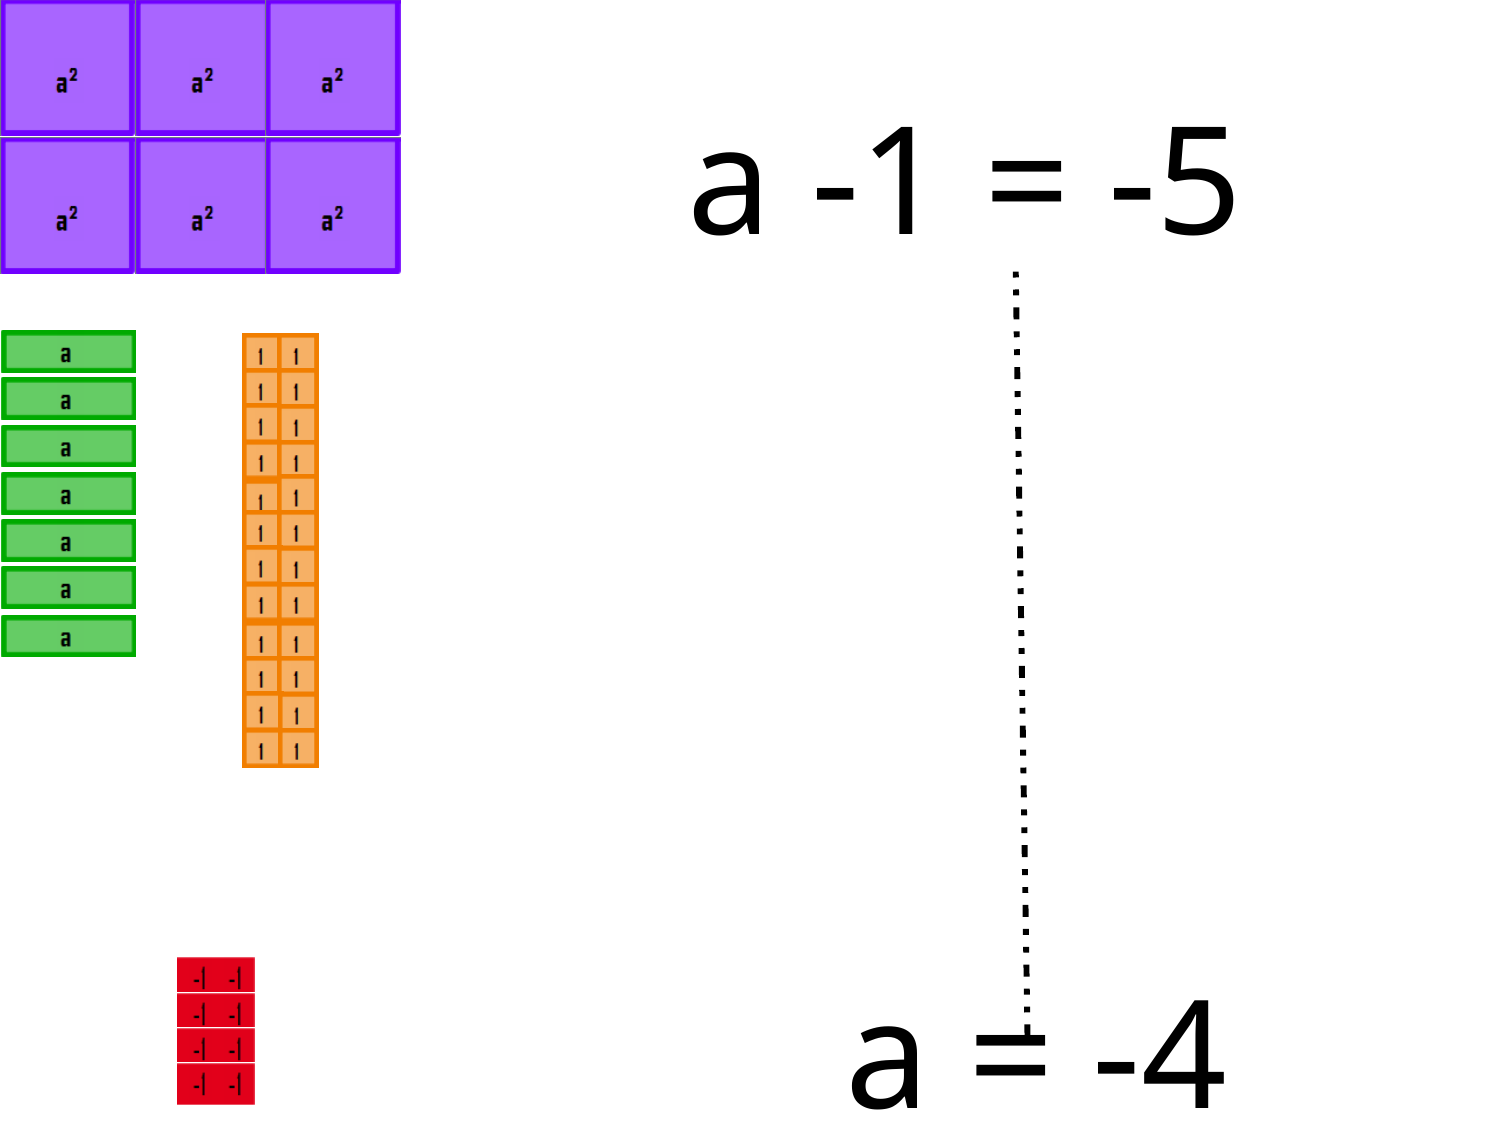

a -1 = -5
a = -4